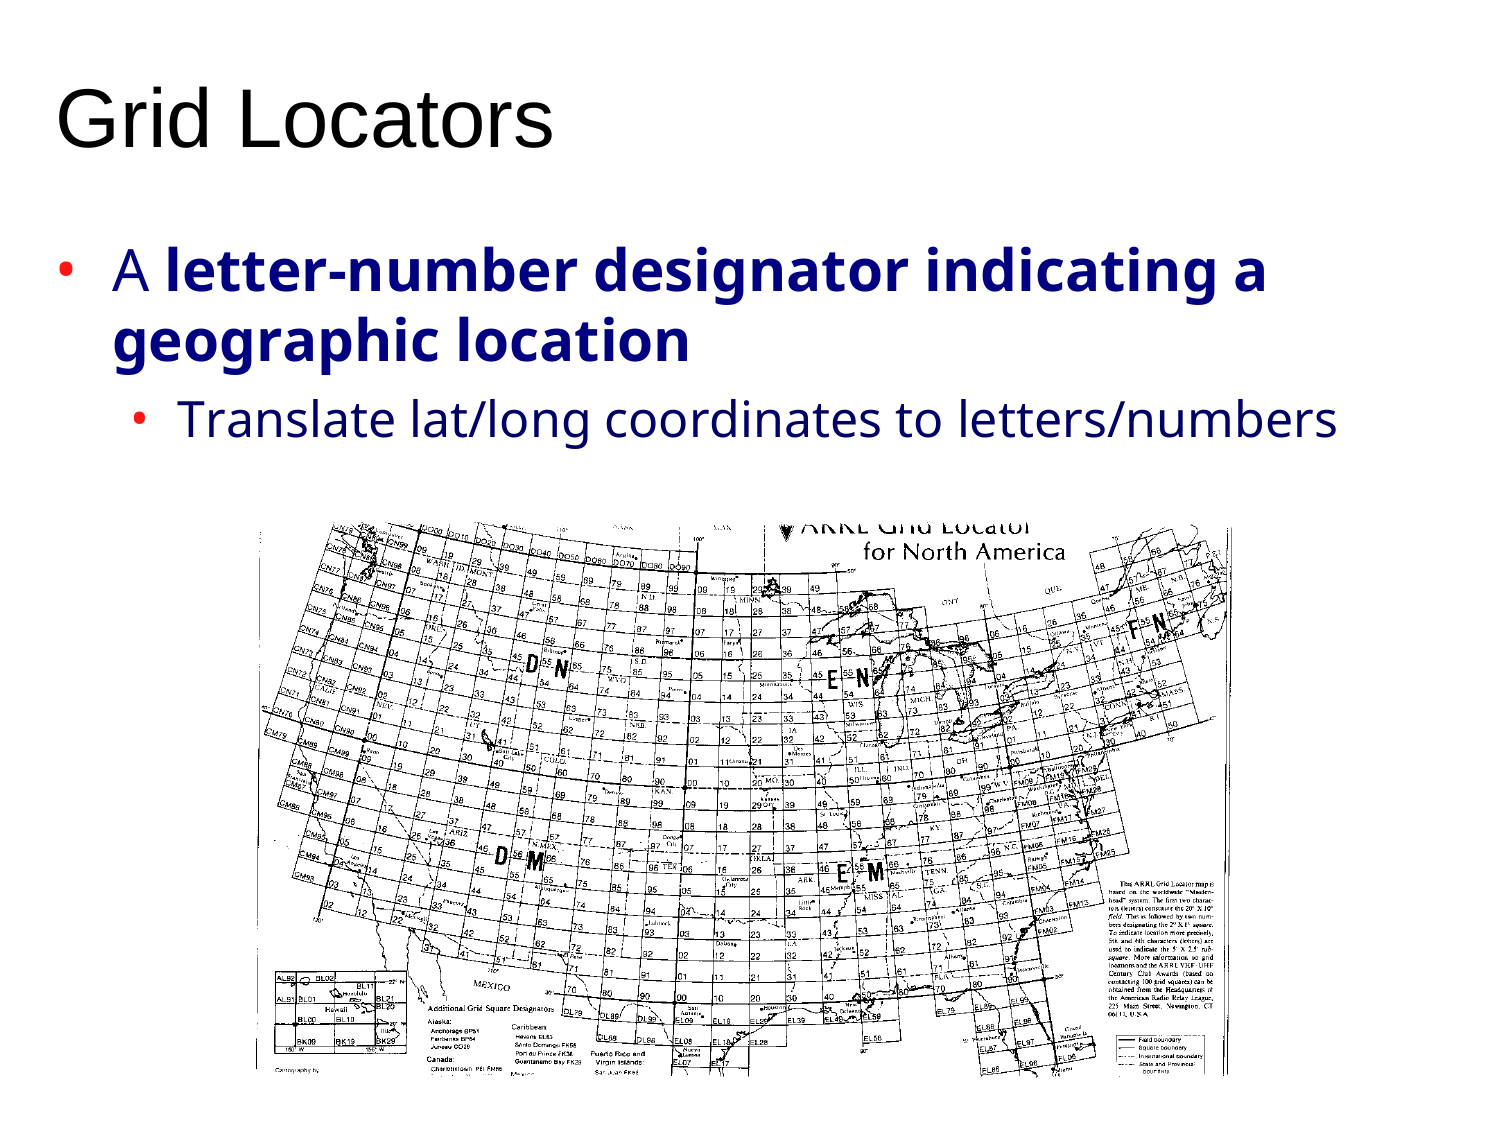

# Grid Locators
A letter-number designator indicating a geographic location
Translate lat/long coordinates to letters/numbers